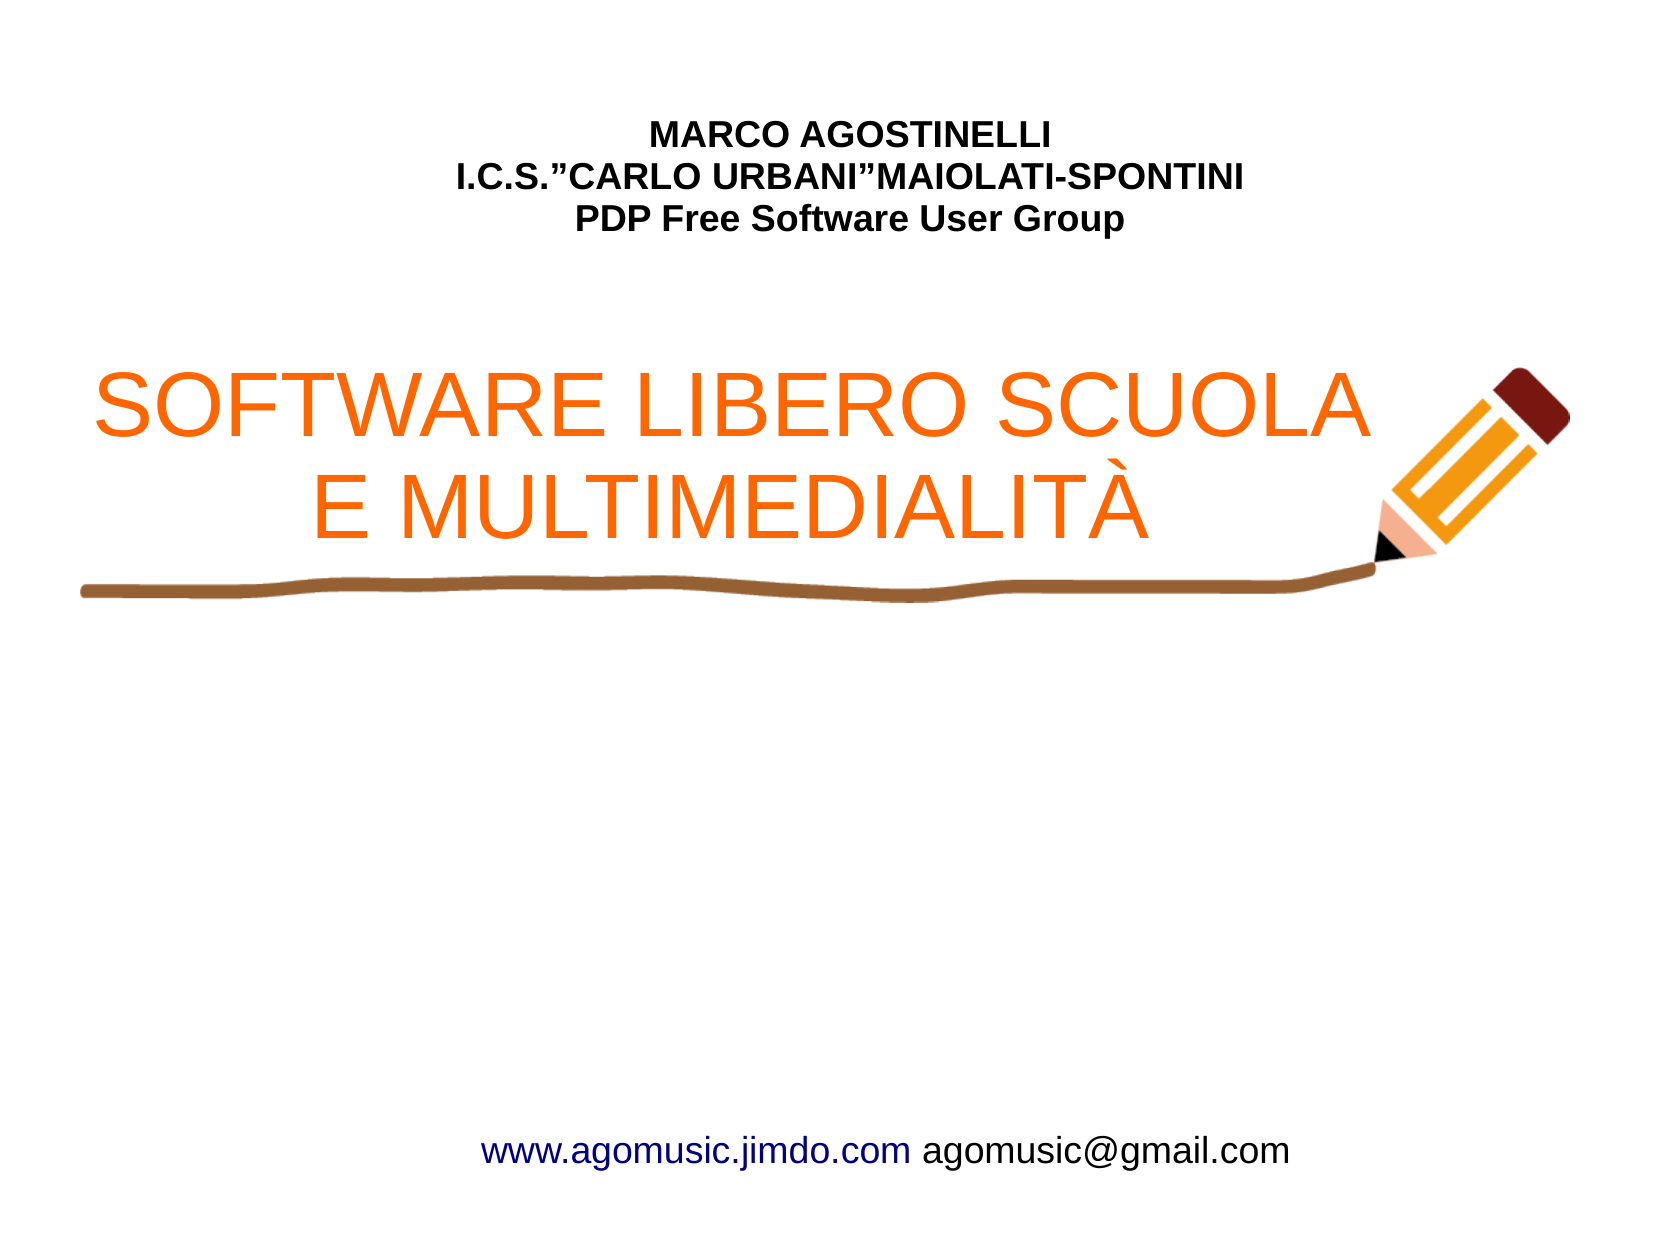

MARCO AGOSTINELLI
I.C.S.”CARLO URBANI”MAIOLATI-SPONTINI
PDP Free Software User Group
# SOFTWARE LIBERO SCUOLA E MULTIMEDIALITÀ
www.agomusic.jimdo.com agomusic@gmail.com